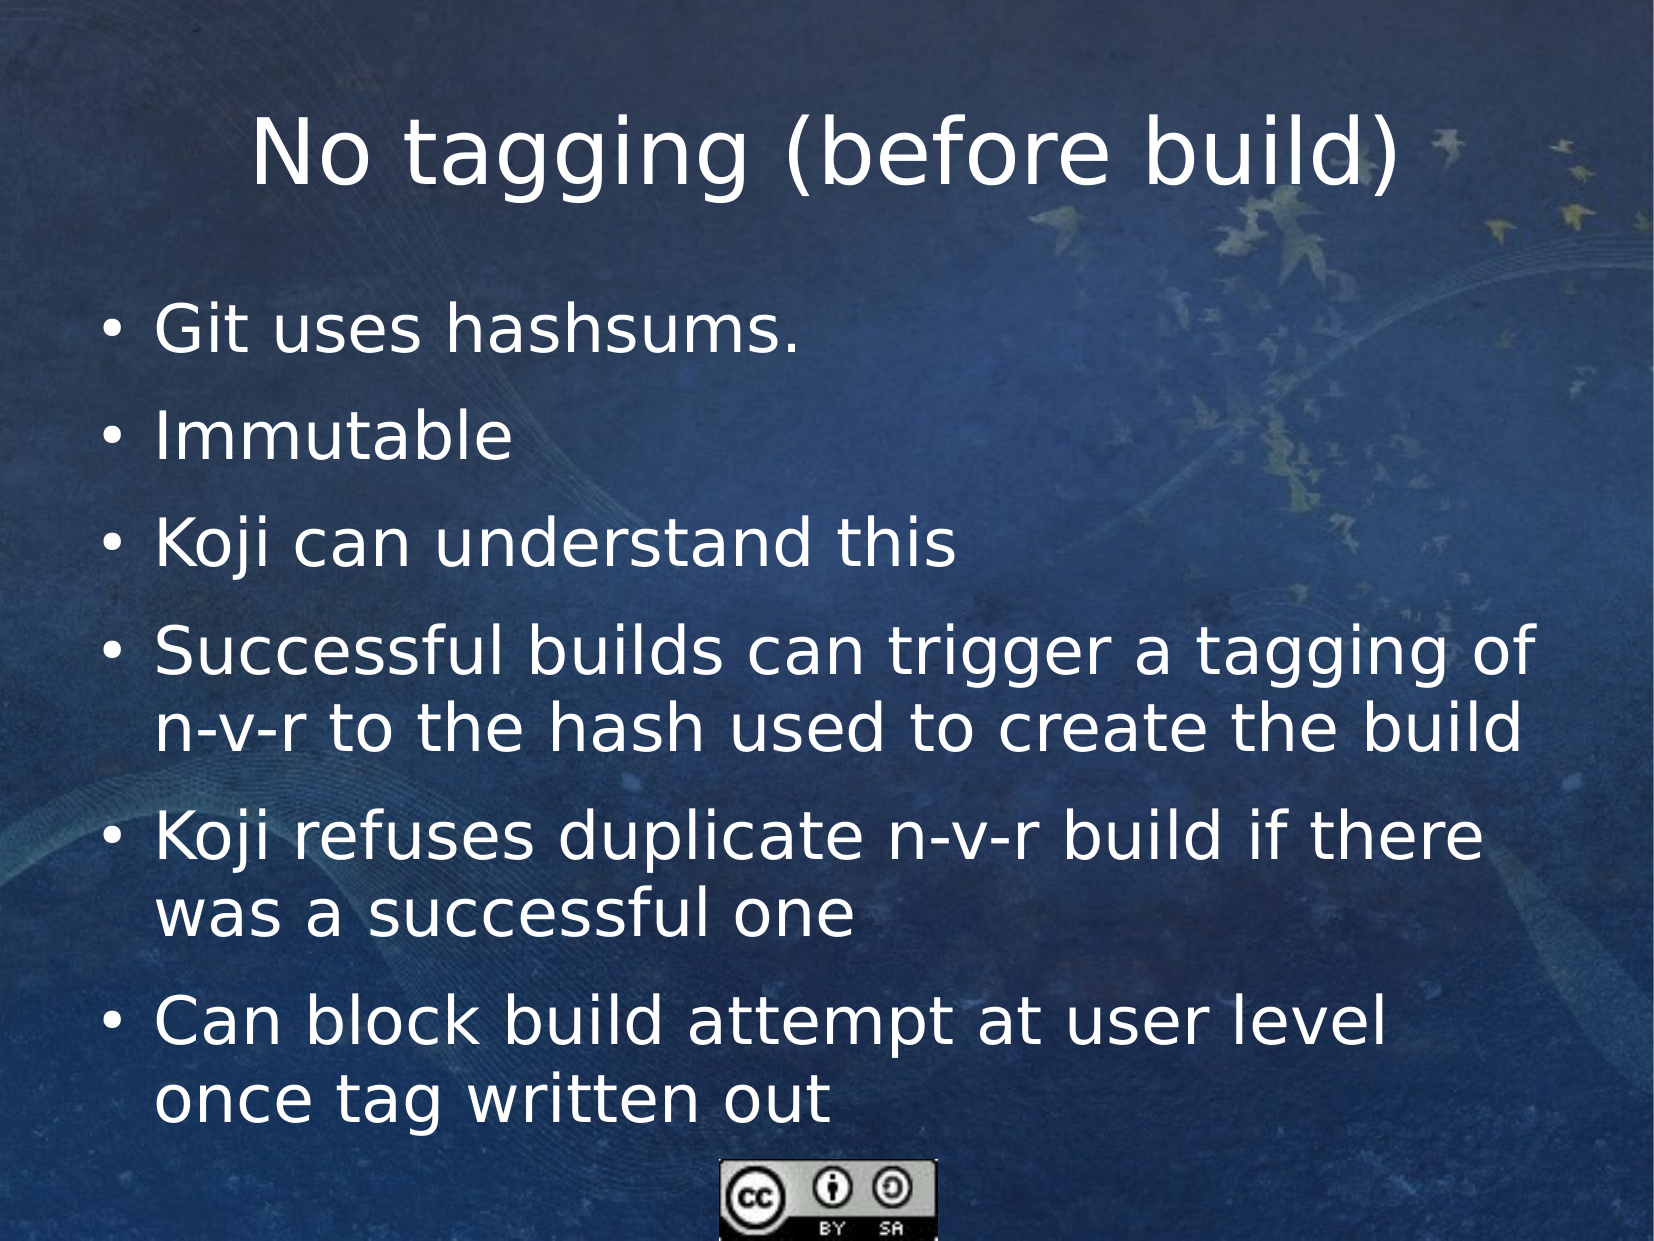

# No tagging (before build)
Git uses hashsums.
Immutable
Koji can understand this
Successful builds can trigger a tagging of n-v-r to the hash used to create the build
Koji refuses duplicate n-v-r build if there was a successful one
Can block build attempt at user level once tag written out